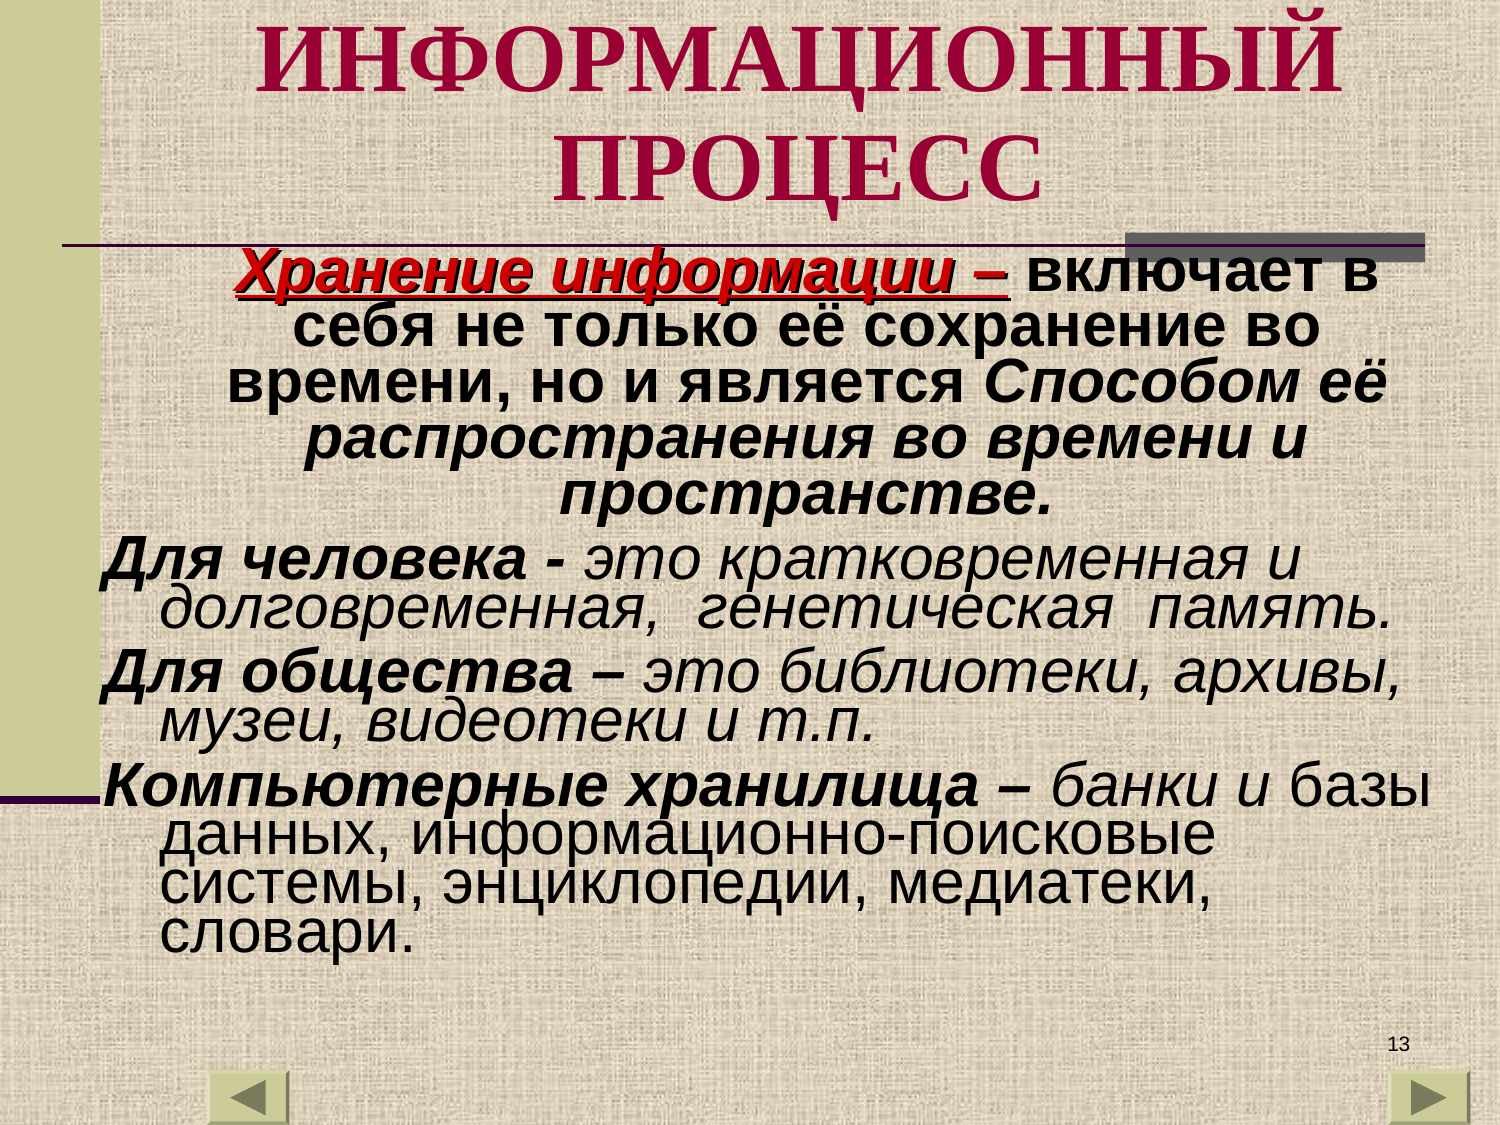

# ИНФОРМАЦИОННЫЙ ПРОЦЕСС
	Хранение информации – включает в себя не только её сохранение во времени, но и является Способом её распространения во времени и пространстве.
Для человека - это кратковременная и долговременная, генетическая память.
Для общества – это библиотеки, архивы, музеи, видеотеки и т.п.
Компьютерные хранилища – банки и базы данных, информационно-поисковые системы, энциклопедии, медиатеки, словари.
13